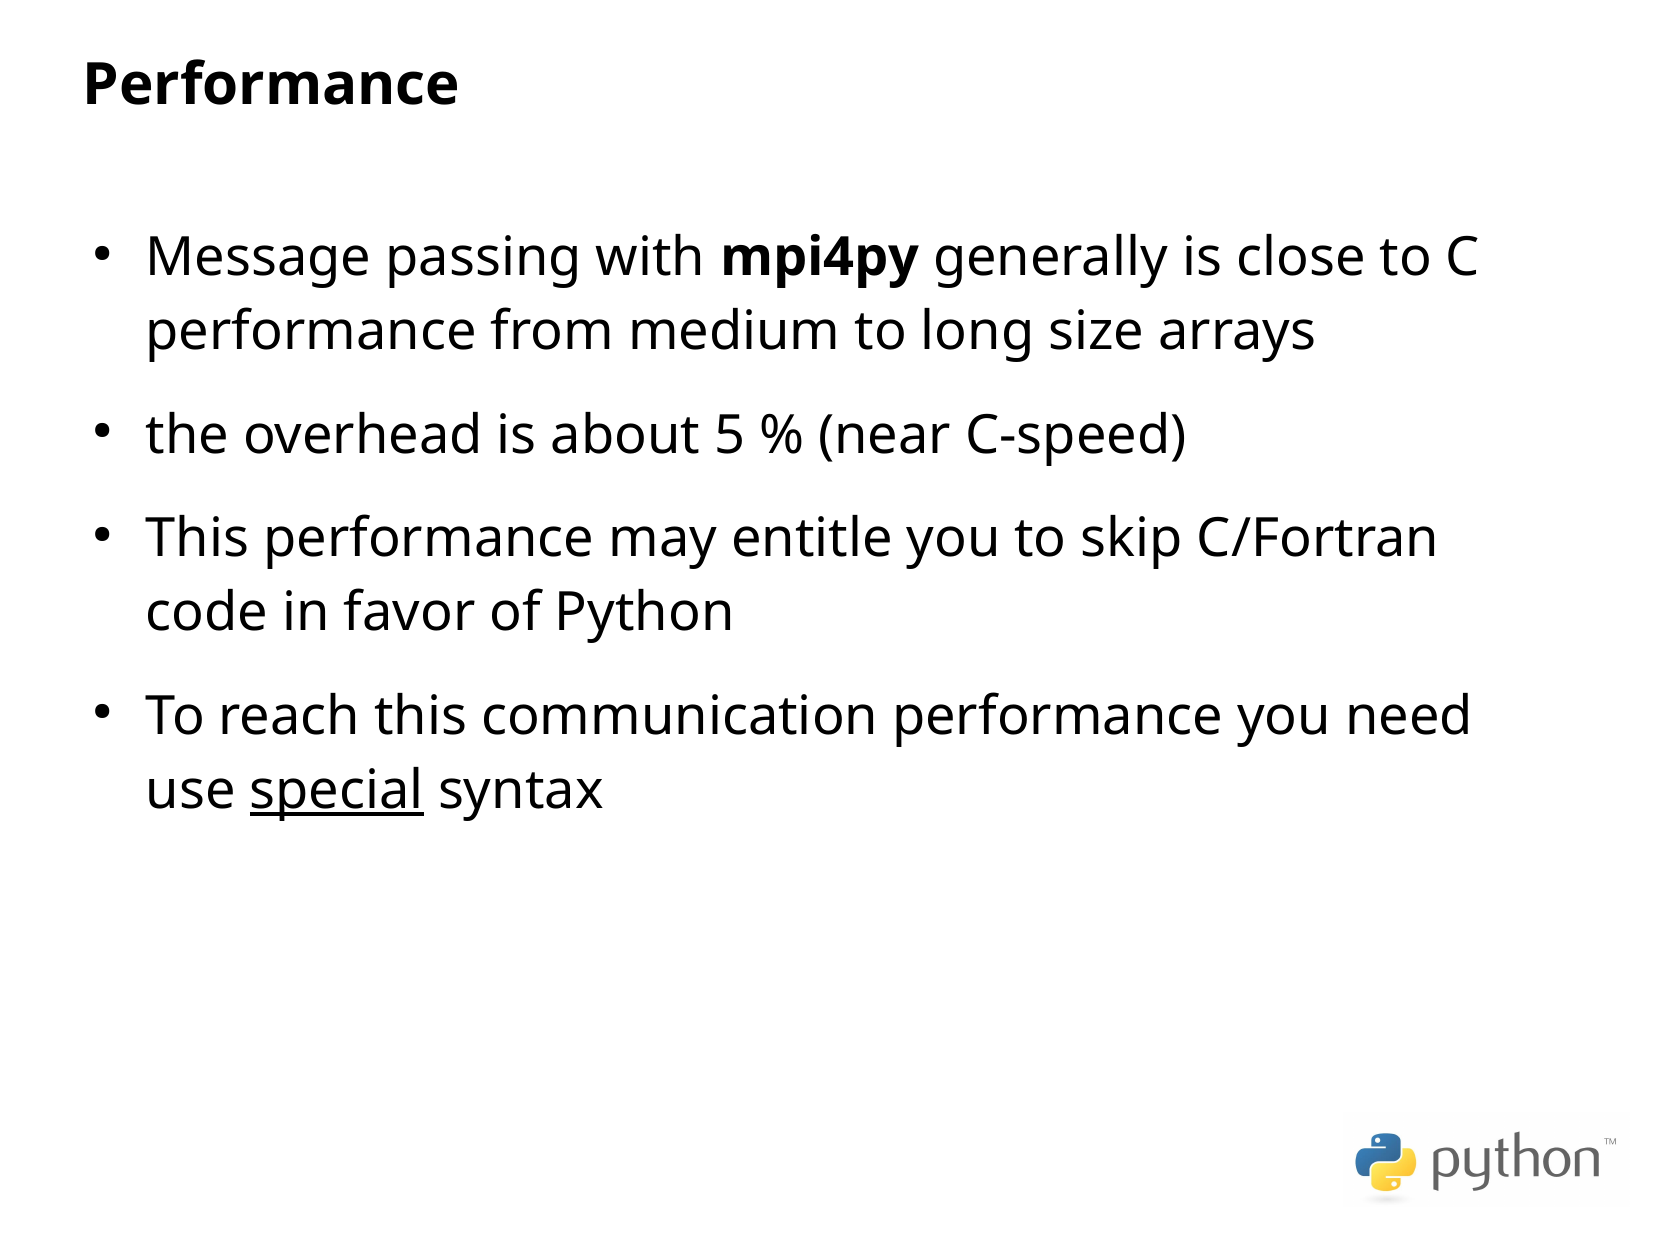

# Performance
Message passing with mpi4py generally is close to C performance from medium to long size arrays
the overhead is about 5 % (near C-speed)
This performance may entitle you to skip C/Fortran code in favor of Python
To reach this communication performance you need use special syntax